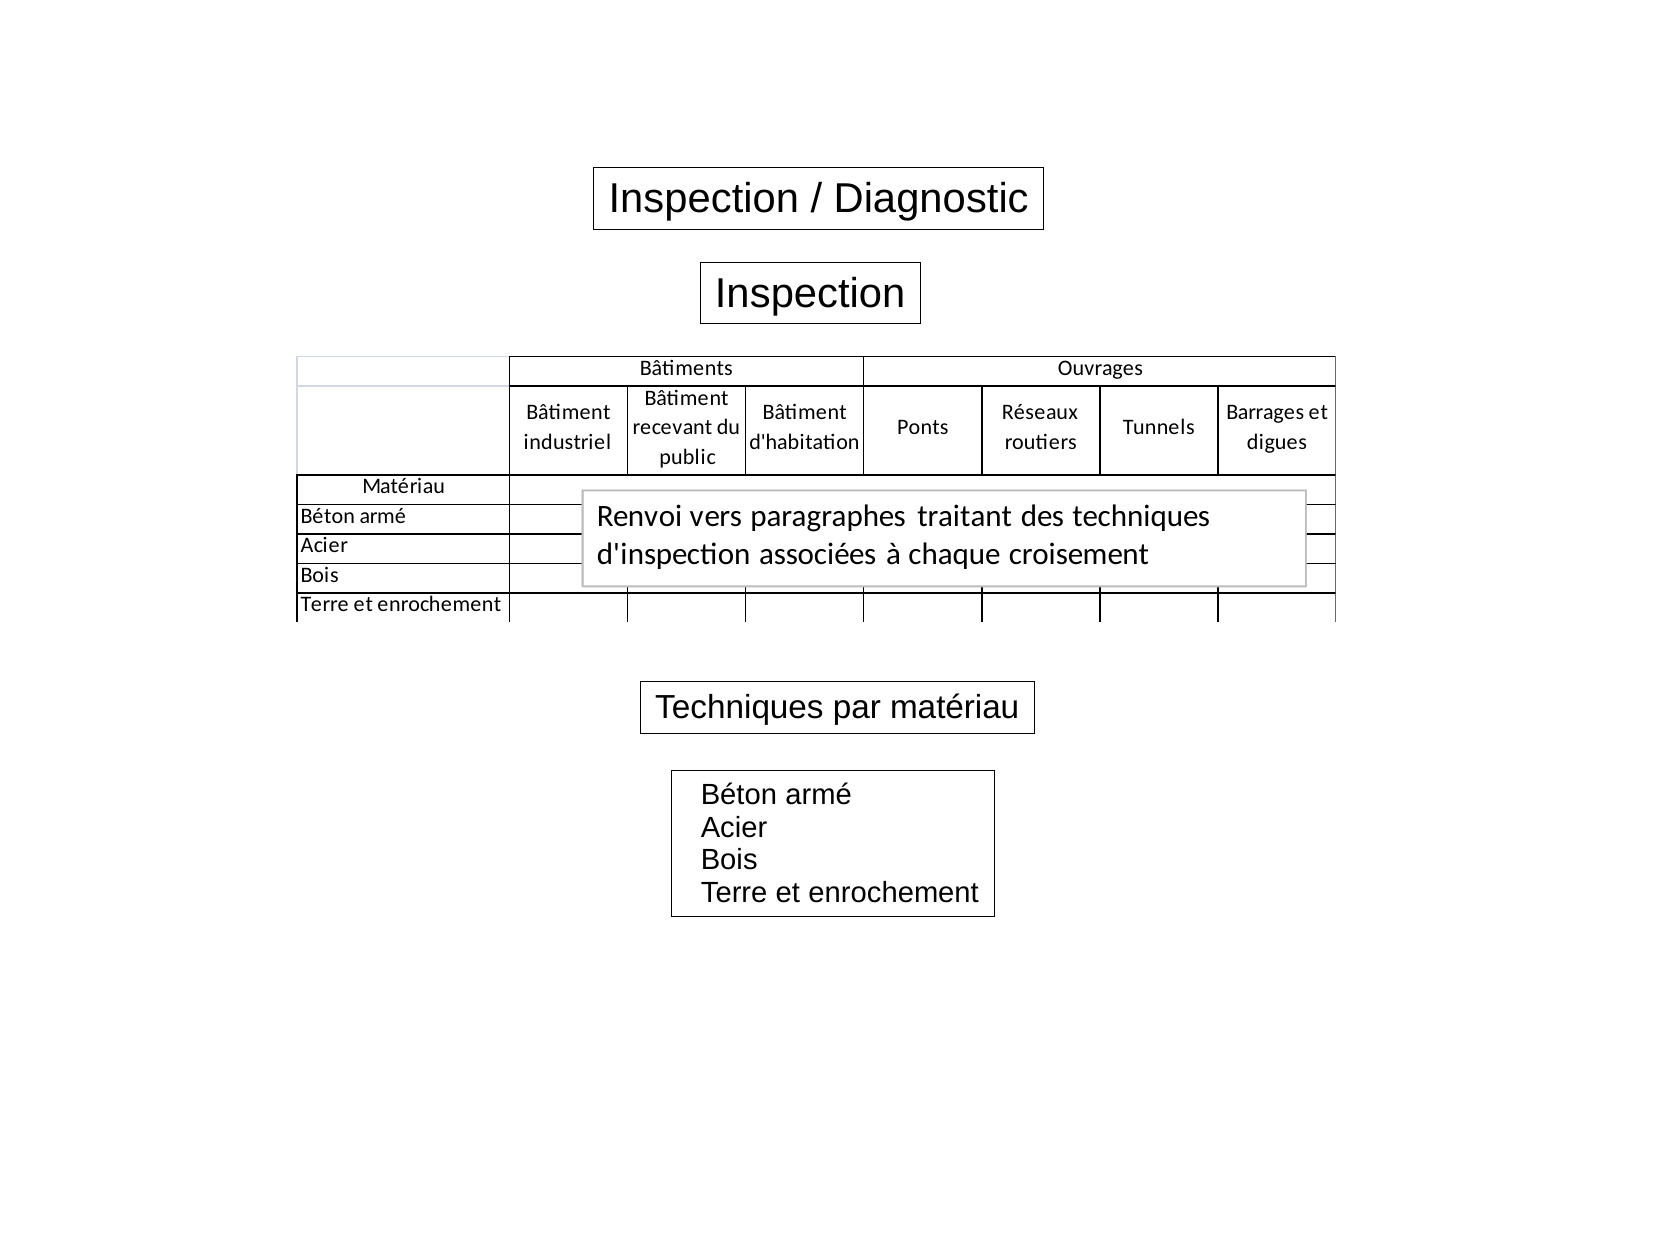

Inspection / Diagnostic
Inspection
Techniques par matériau
Béton armé
Acier
Bois
Terre et enrochement